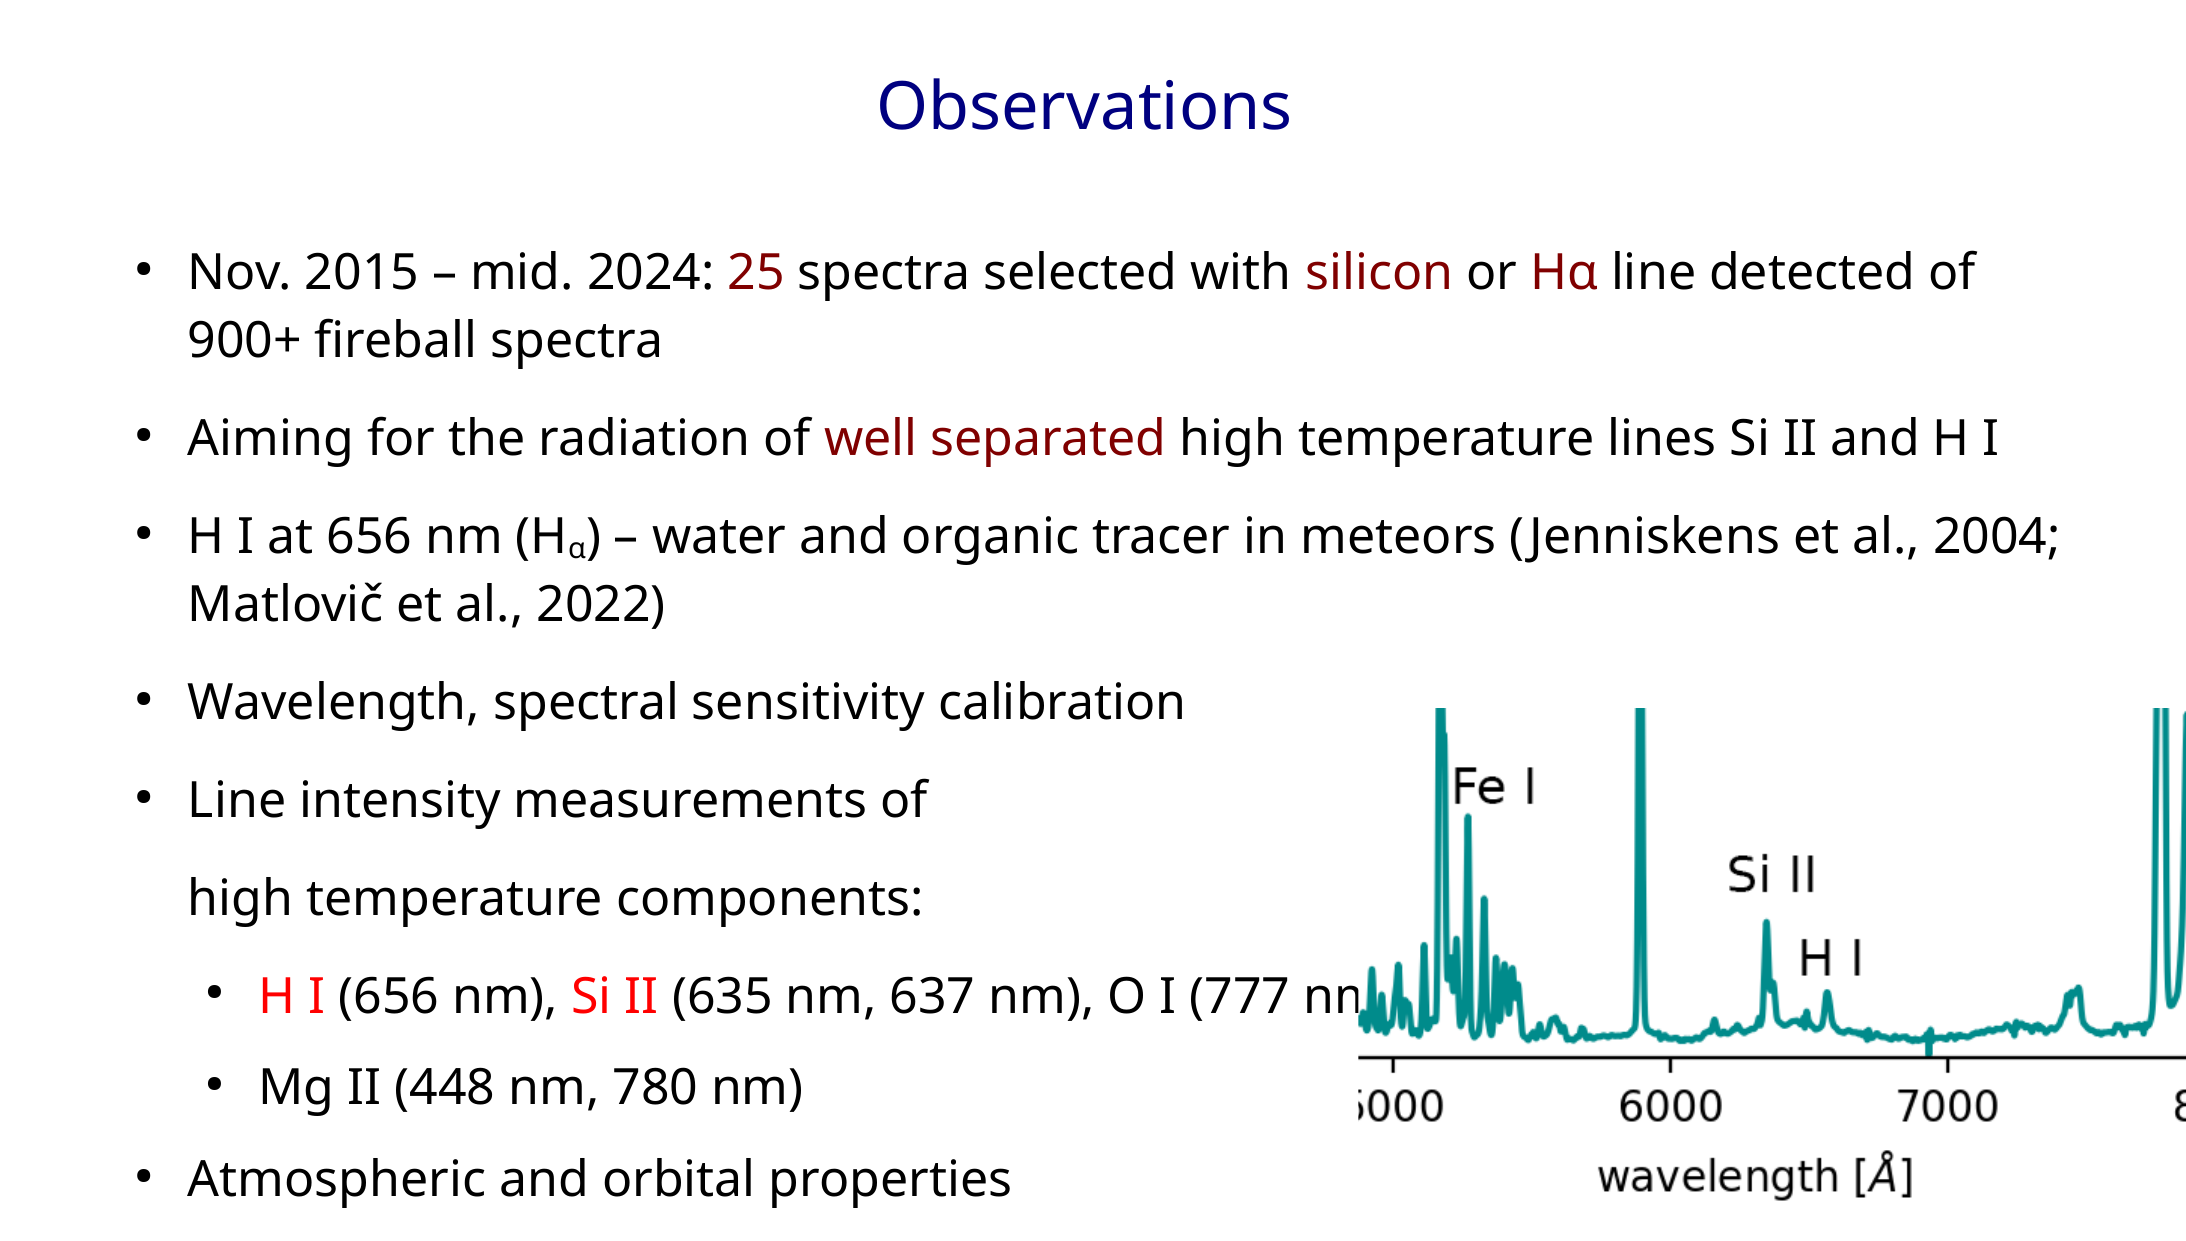

# Observations
Nov. 2015 – mid. 2024: 25 spectra selected with silicon or Hα line detected of 900+ fireball spectra
Aiming for the radiation of well separated high temperature lines Si II and H I
H I at 656 nm (Hα) – water and organic tracer in meteors (Jenniskens et al., 2004; Matlovič et al., 2022)
Wavelength, spectral sensitivity calibration
Line intensity measurements of
high temperature components:
H I (656 nm), Si II (635 nm, 637 nm), O I (777 nm)
Mg II (448 nm, 780 nm)
Atmospheric and orbital properties